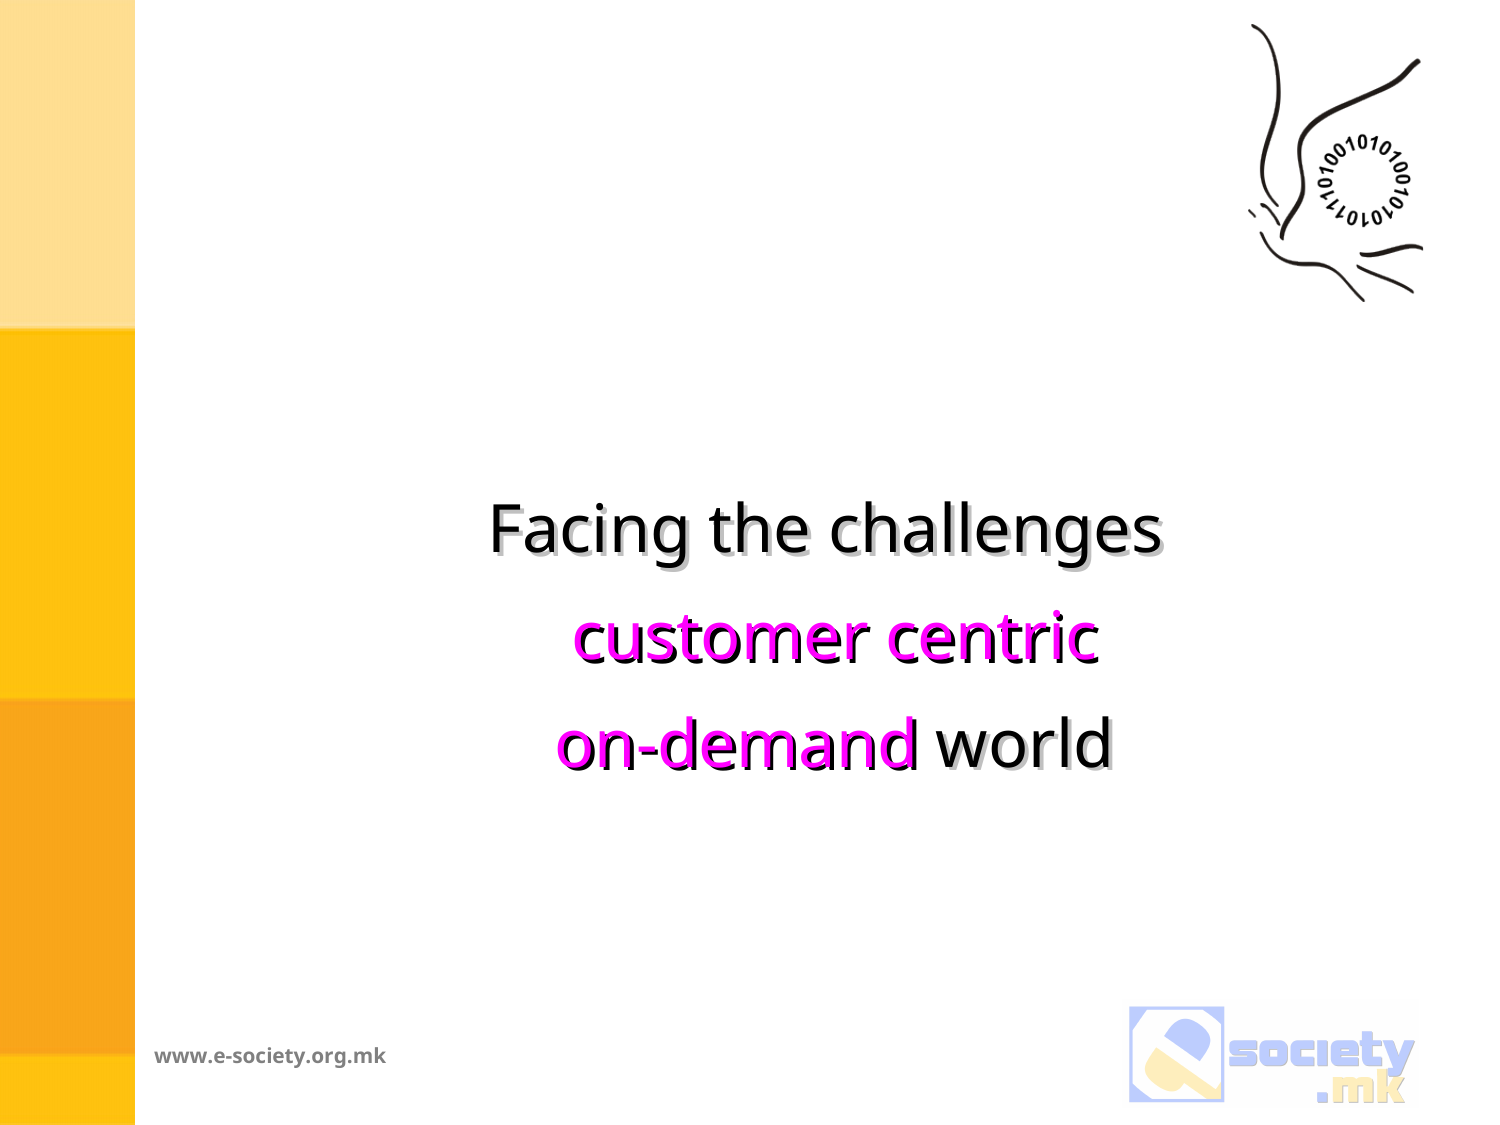

#
Facing the challenges
customer centric
on-demand world